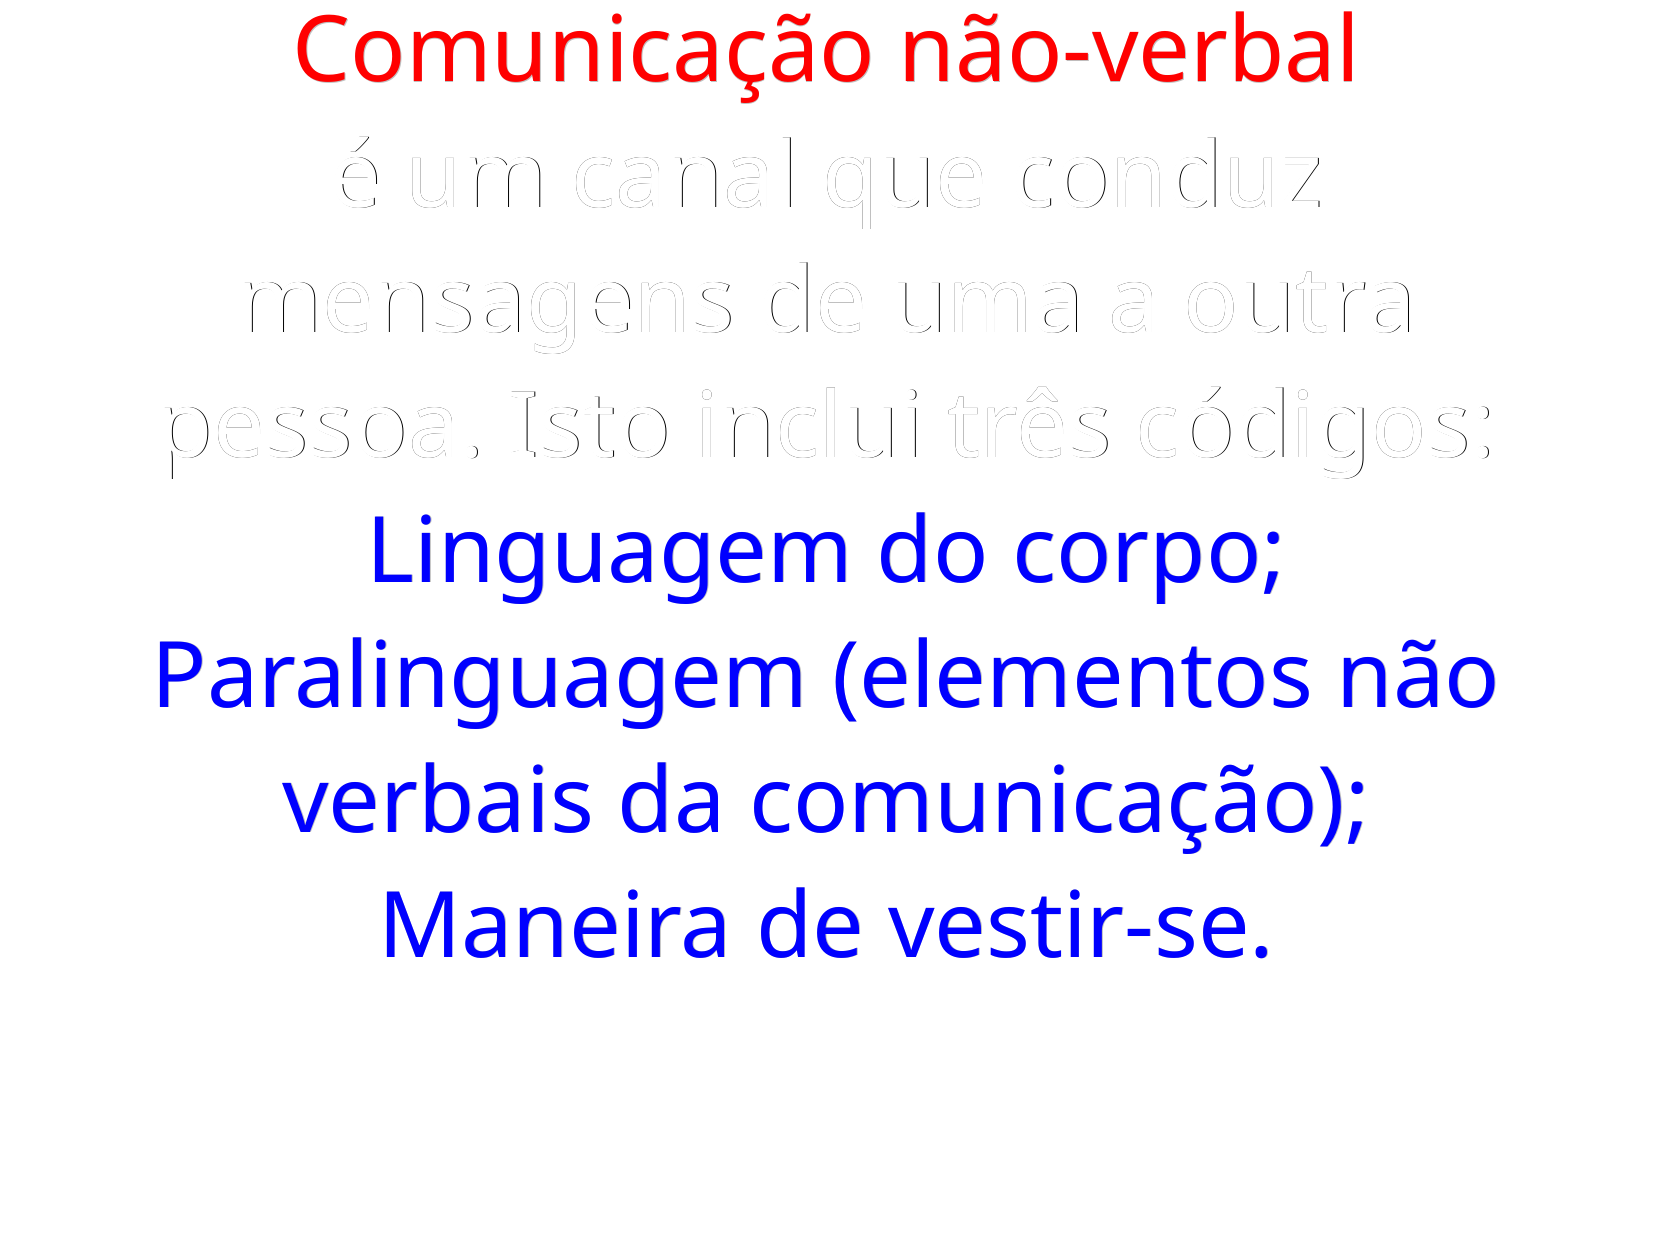

# Comunicação não-verbal
é um canal que conduz mensagens de uma a outra pessoa. Isto inclui três códigos:
Linguagem do corpo;
Paralinguagem (elementos não verbais da comunicação);
Maneira de vestir-se.